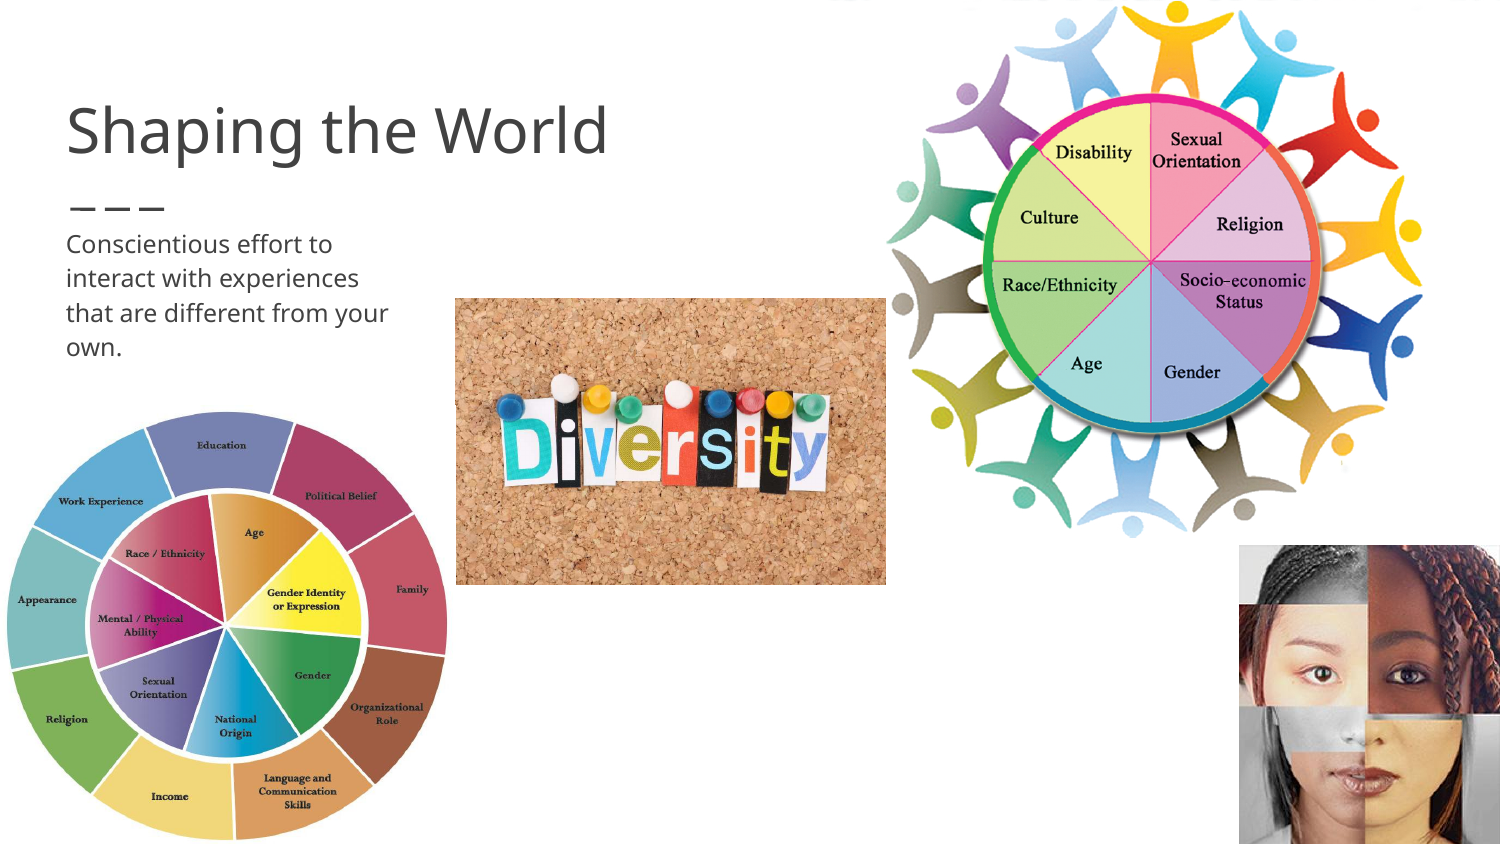

# Shaping the World
Conscientious effort to interact with experiences that are different from your own.